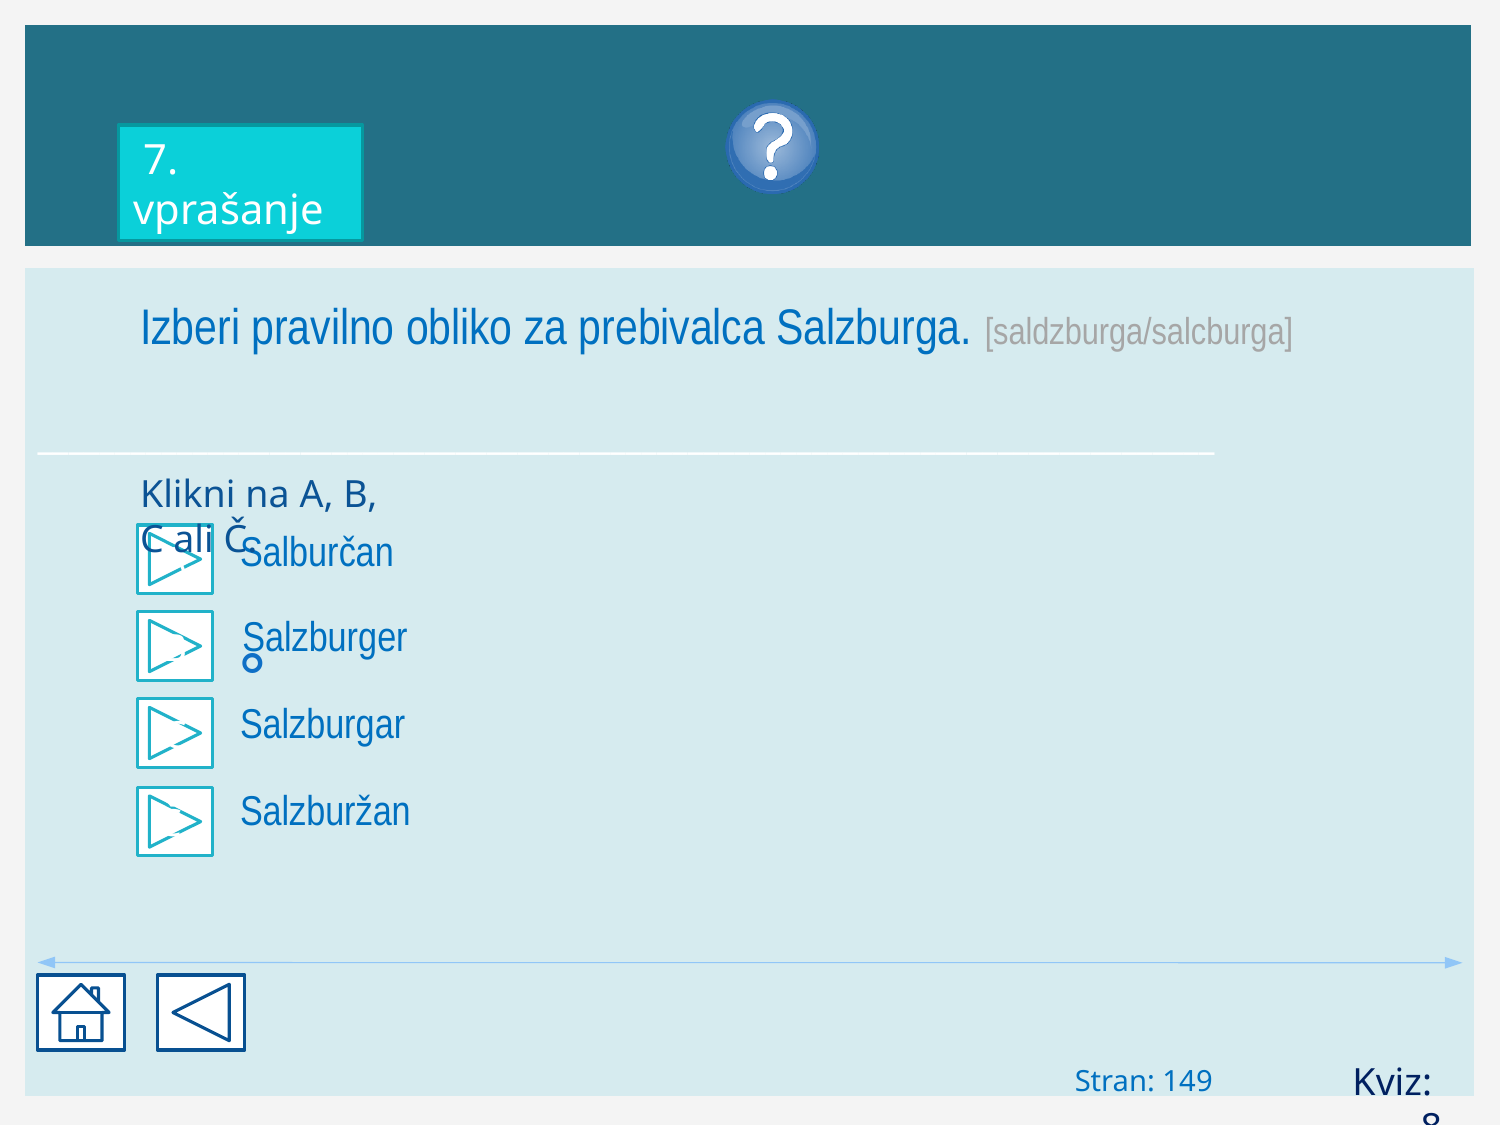

7. vprašanje
Izberi pravilno obliko za prebivalca Salzburga. [saldzburga/salcburga]
____________________________________________________________________________
Klikni na A, B, C ali Č.
Salburčan
A
Salzburger
B
Salzburgar
C
Salzburžan
Č.
Kviz: 8
Stran: 149